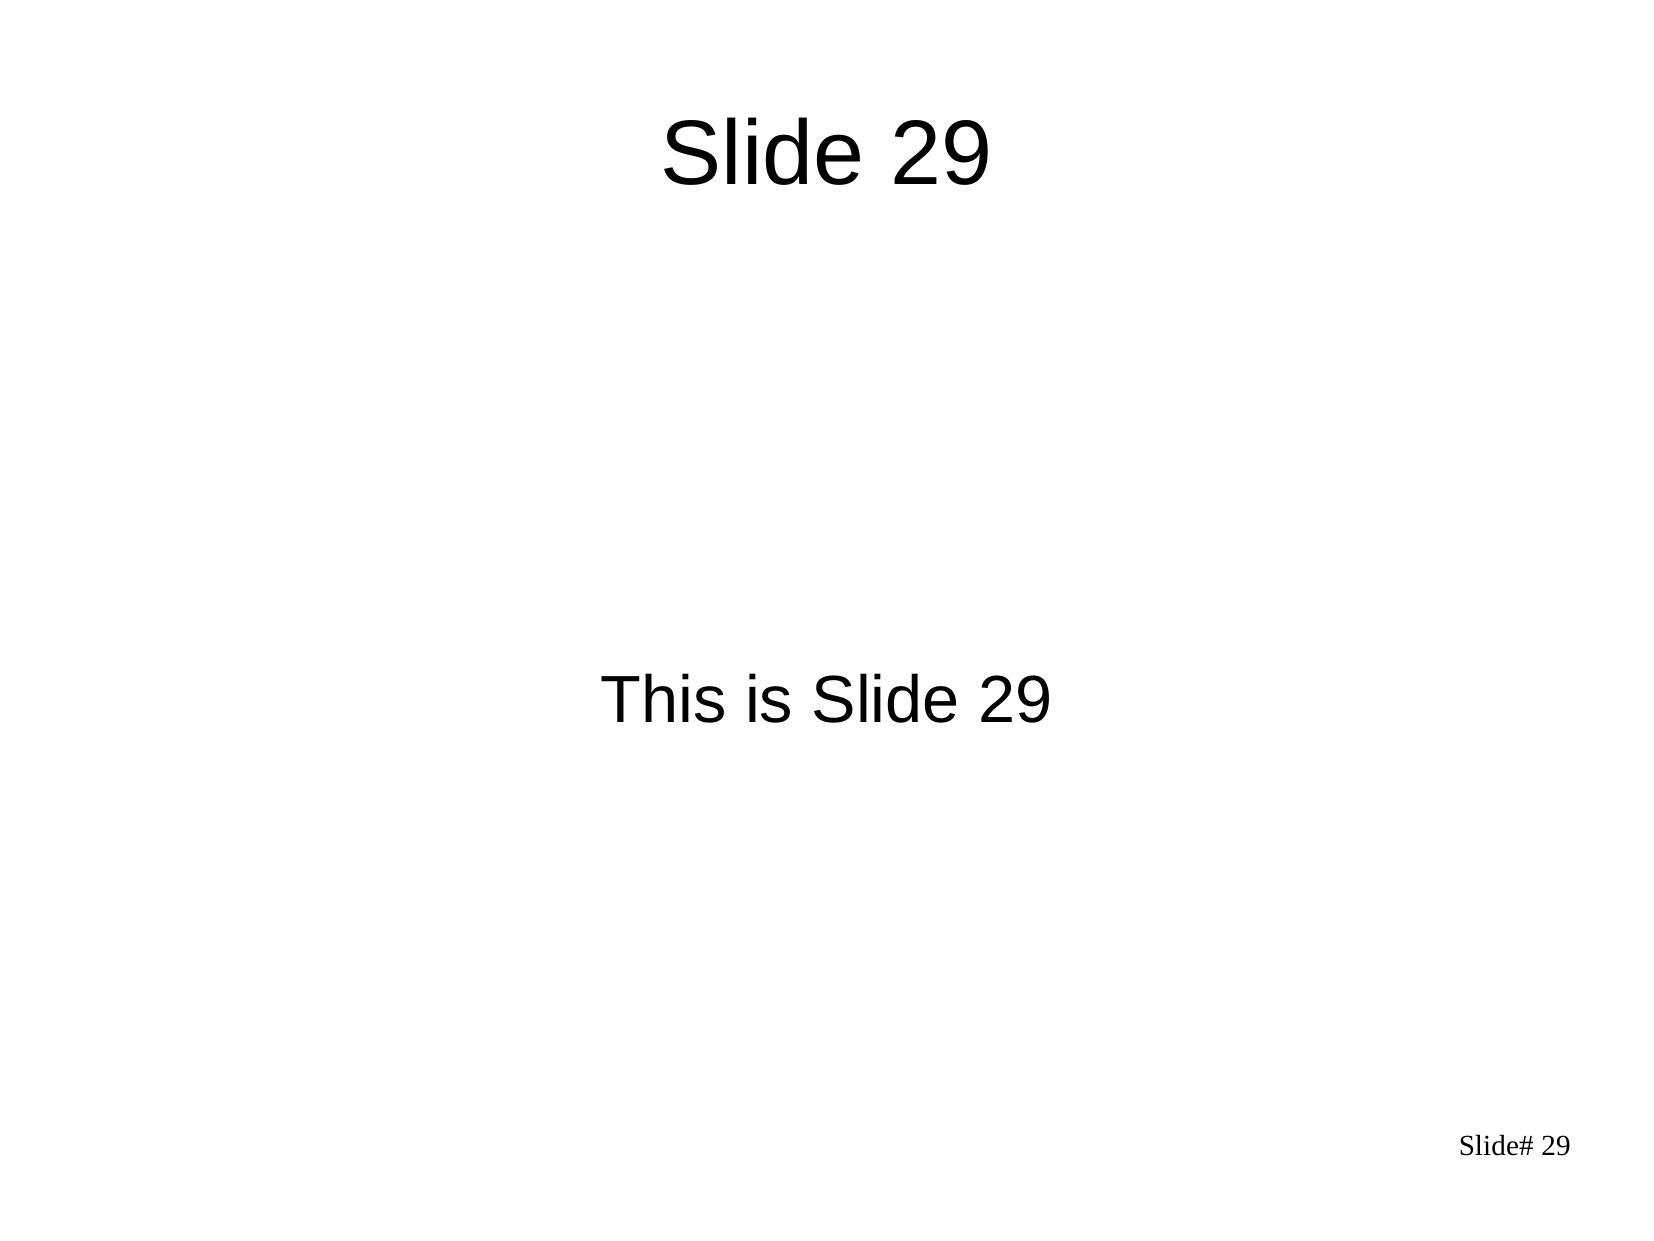

# Slide 29
This is Slide 29
29